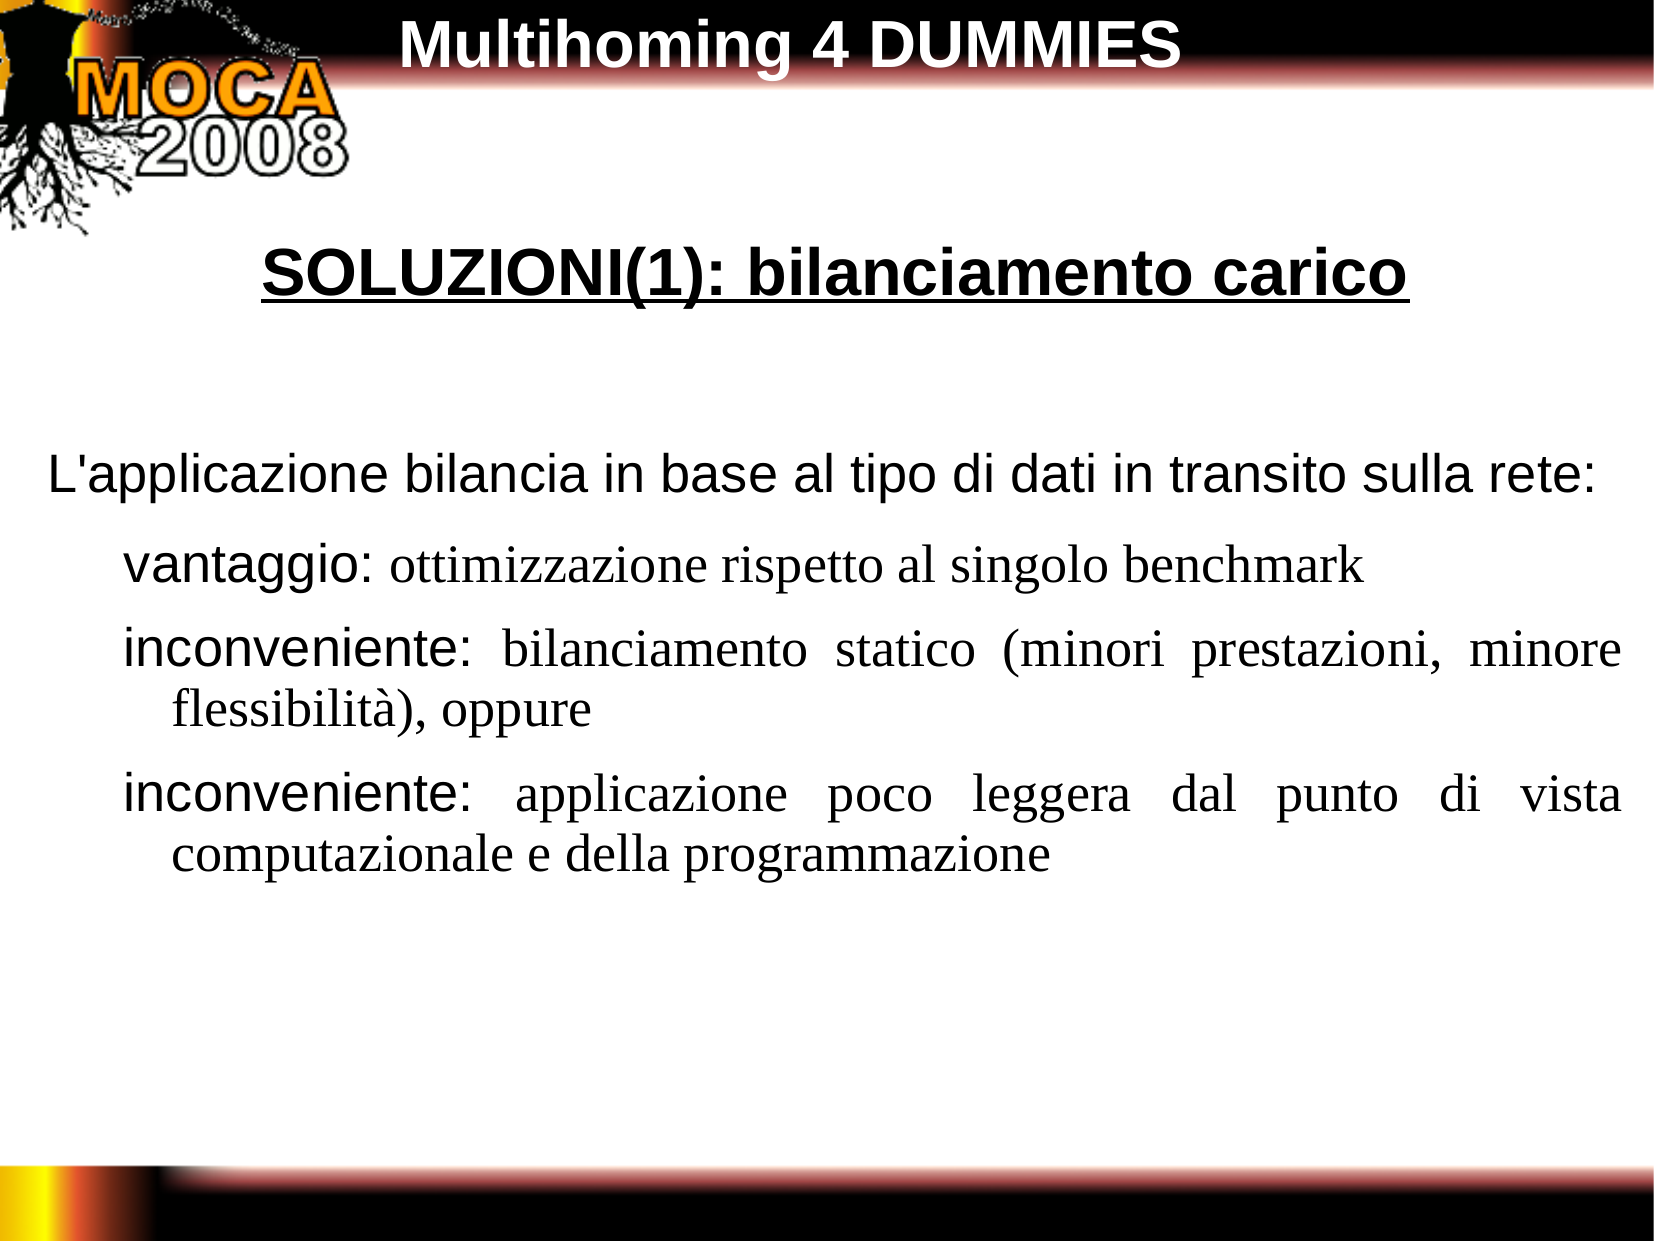

# Multihoming 4 DUMMIES
SOLUZIONI(1): bilanciamento carico
L'applicazione bilancia in base al tipo di dati in transito sulla rete:
vantaggio: ottimizzazione rispetto al singolo benchmark
inconveniente: bilanciamento statico (minori prestazioni, minore flessibilità), oppure
inconveniente: applicazione poco leggera dal punto di vista computazionale e della programmazione